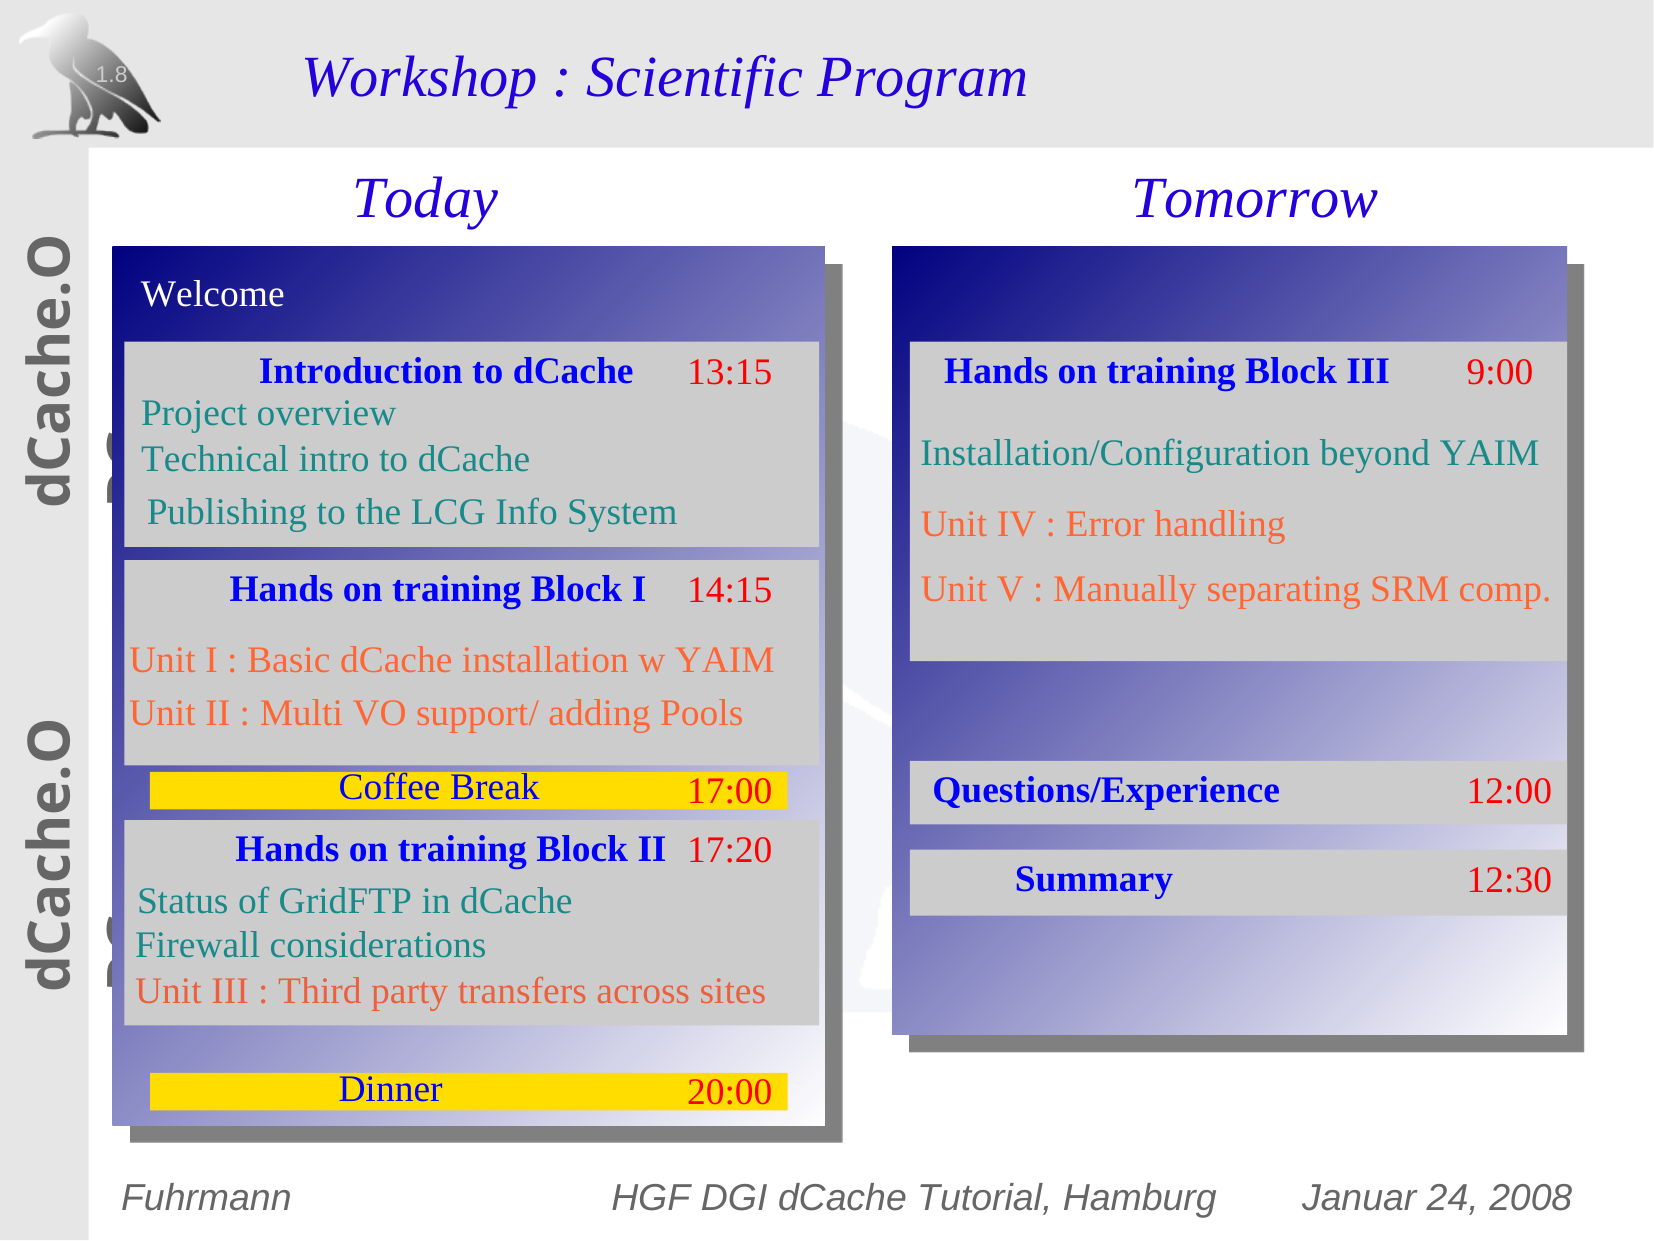

Workshop : Scientific Program
Today
Tomorrow
Welcome
Introduction to dCache
Hands on training Block III
13:15
9:00
Project overview
Installation/Configuration beyond YAIM
Technical intro to dCache
Publishing to the LCG Info System
Unit IV : Error handling
Unit V : Manually separating SRM comp.
Hands on training Block I
14:15
Unit I : Basic dCache installation w YAIM
Unit II : Multi VO support/ adding Pools
Coffee Break
Questions/Experience
17:00
12:00
Hands on training Block II
17:20
Summary
12:30
Status of GridFTP in dCache
Firewall considerations
Unit III : Third party transfers across sites
Dinner
20:00